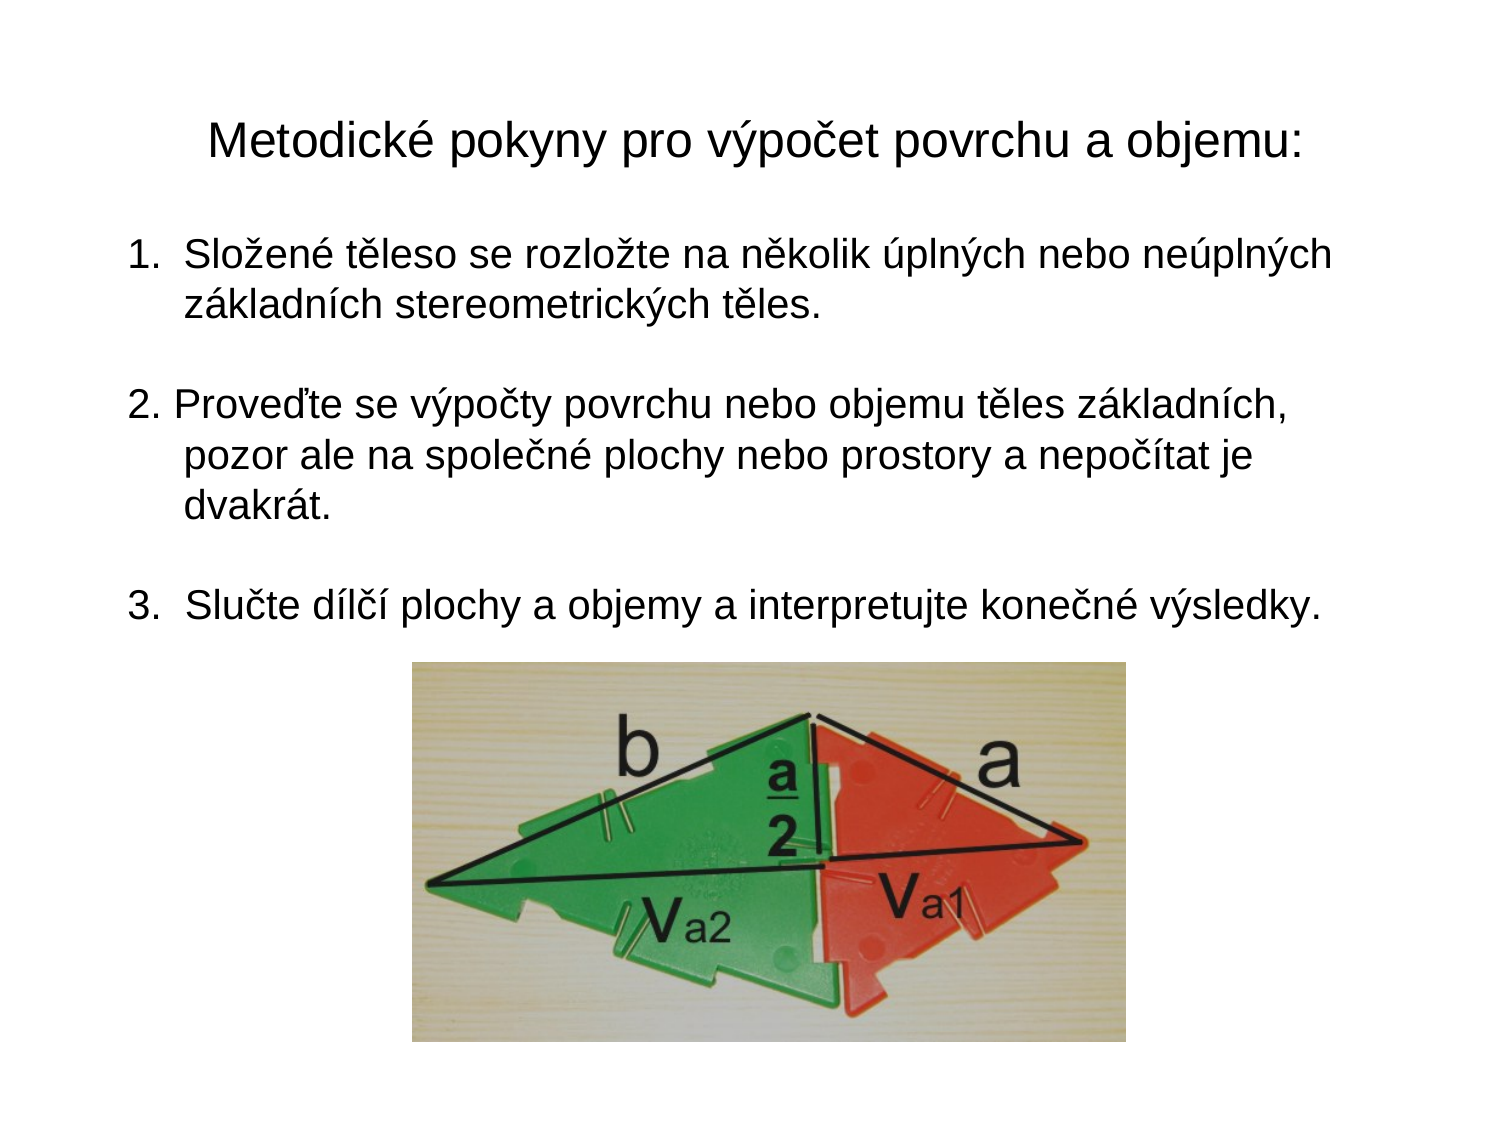

Metodické pokyny pro výpočet povrchu a objemu:
Složené těleso se rozložte na několik úplných nebo neúplných základních stereometrických těles.
2. Proveďte se výpočty povrchu nebo objemu těles základních, pozor ale na společné plochy nebo prostory a nepočítat je dvakrát.
3. Slučte dílčí plochy a objemy a interpretujte konečné výsledky.